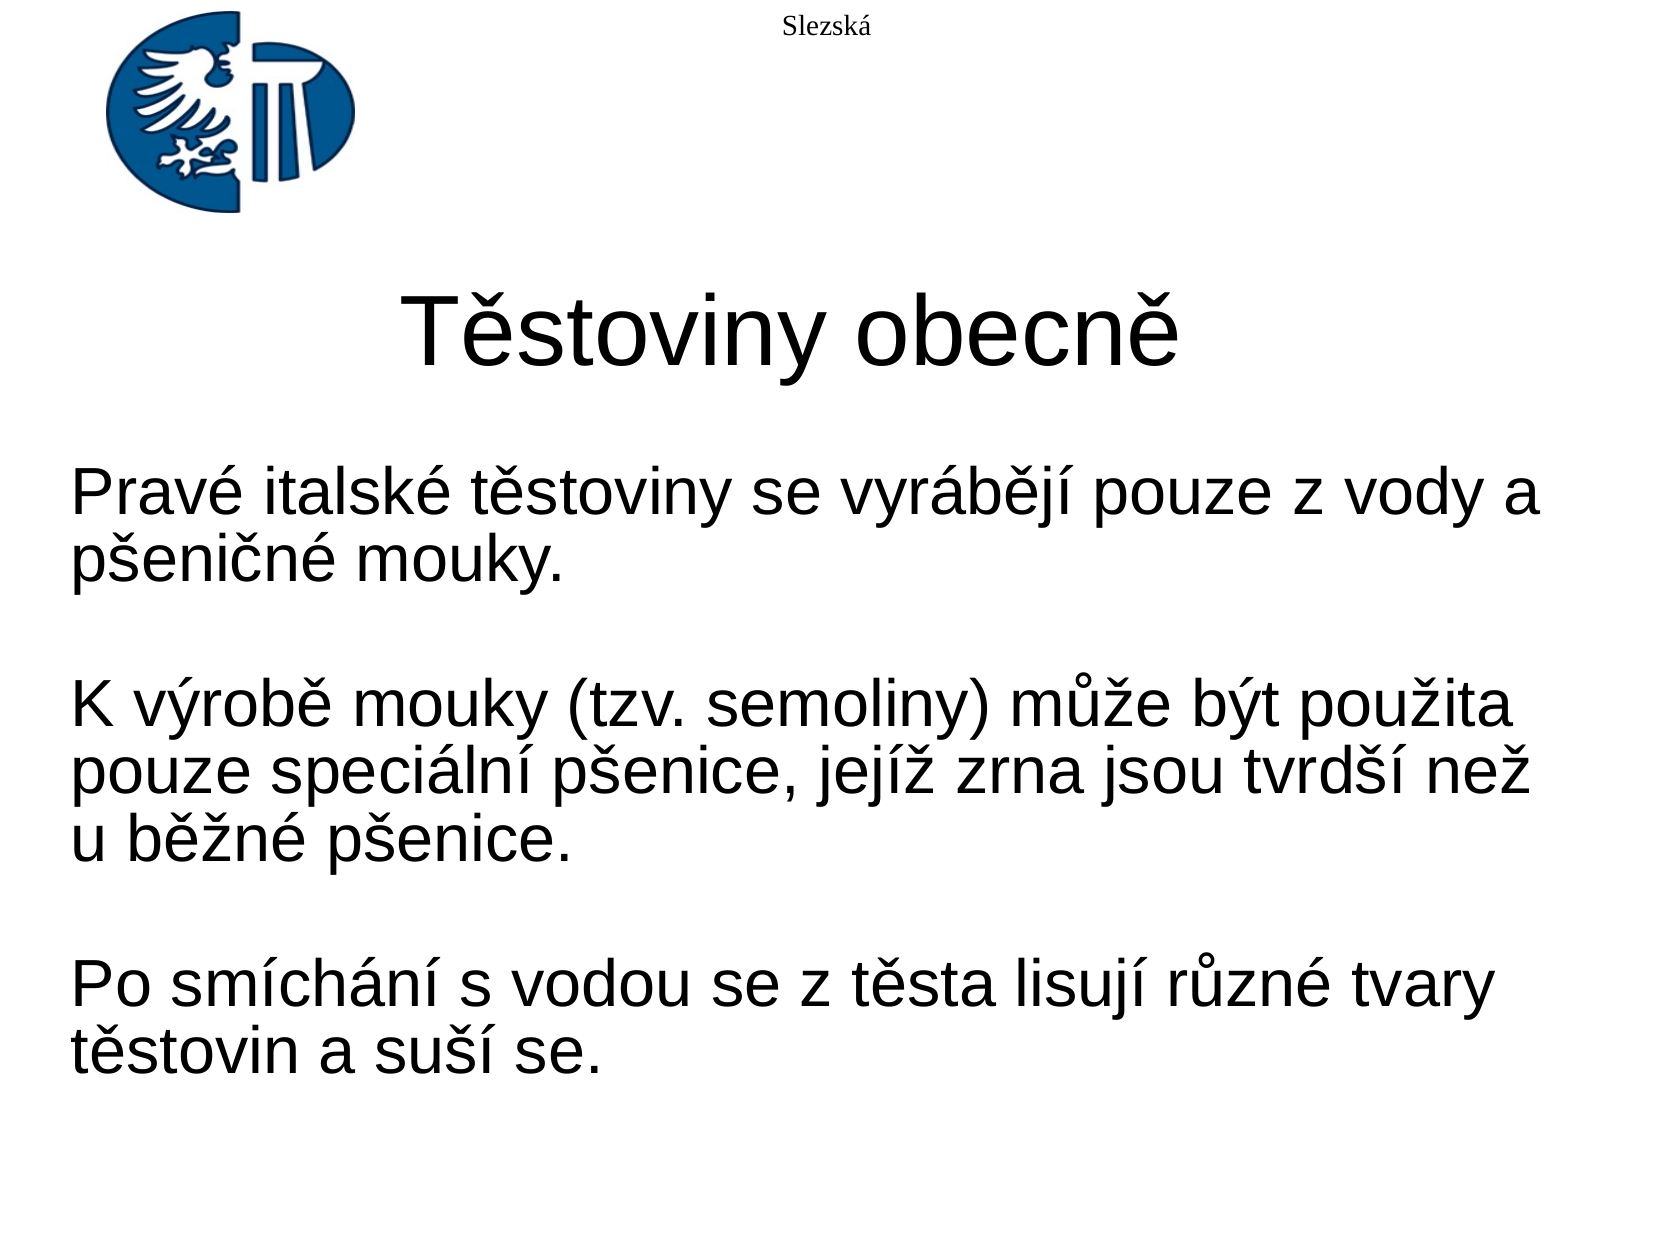

ahoj
# Těstoviny obecně
Pravé italské těstoviny se vyrábějí pouze z vody a pšeničné mouky.
K výrobě mouky (tzv. semoliny) může být použita pouze speciální pšenice, jejíž zrna jsou tvrdší než u běžné pšenice.
Po smíchání s vodou se z těsta lisují různé tvary těstovin a suší se.